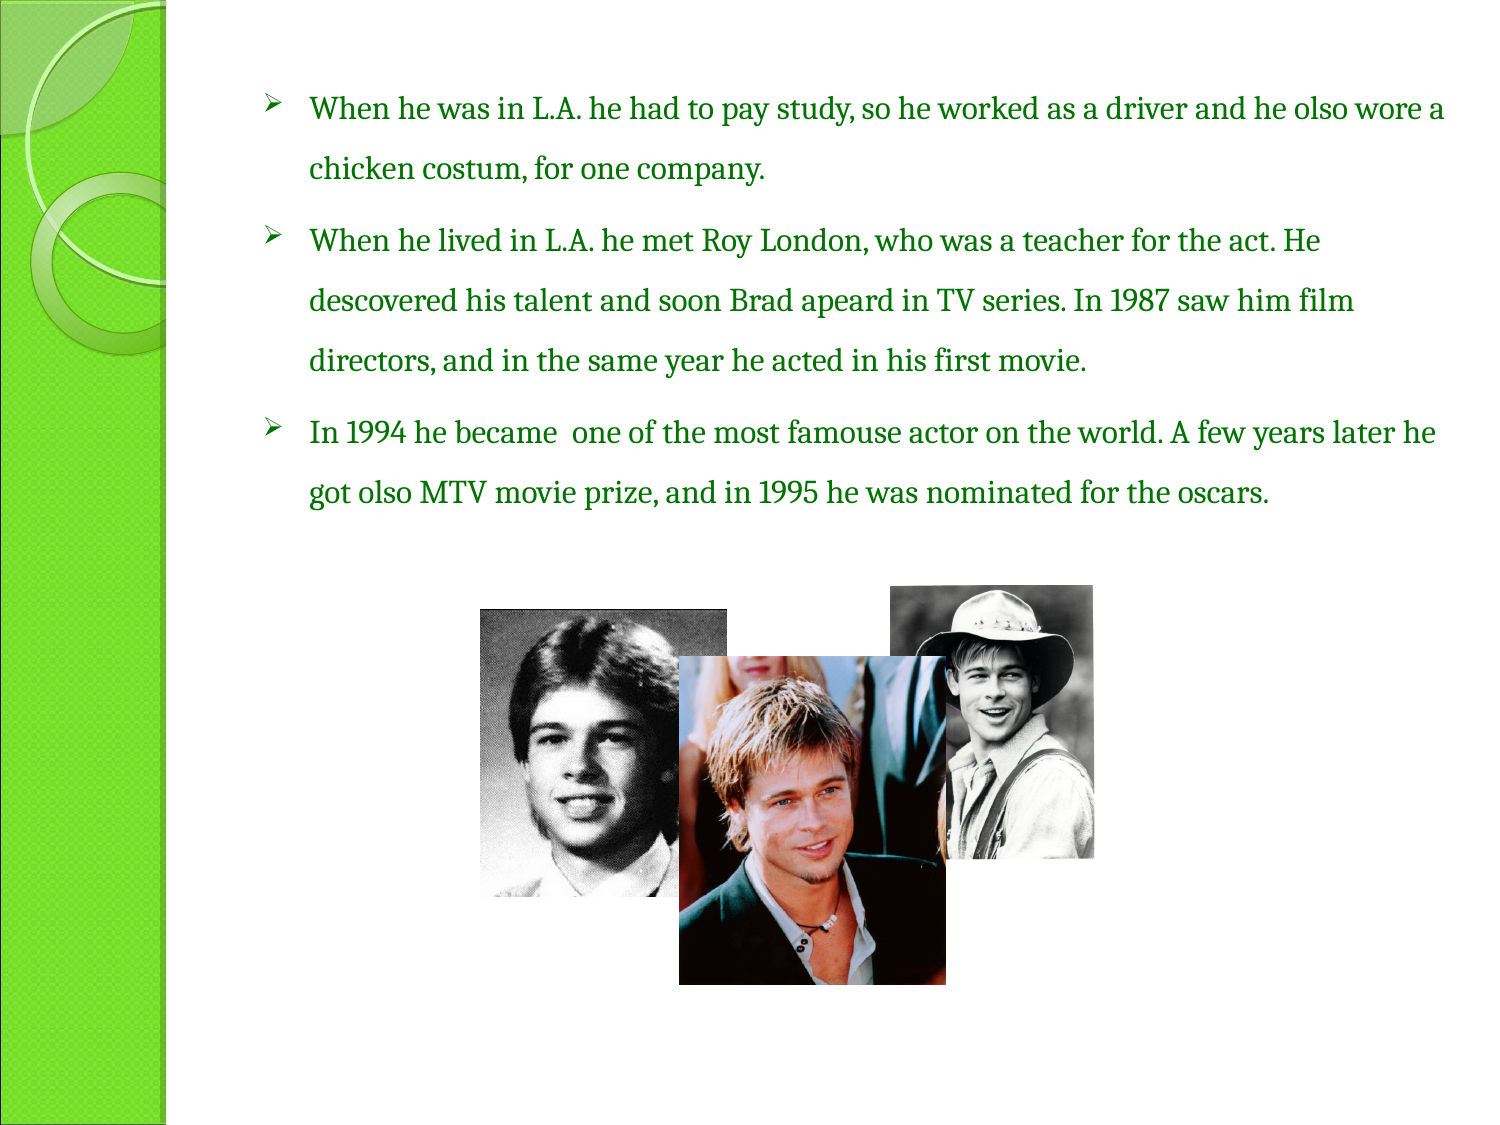

# When he was in L.A. he had to pay study, so he worked as a driver and he olso wore a chicken costum, for one company.
When he lived in L.A. he met Roy London, who was a teacher for the act. He descovered his talent and soon Brad apeard in TV series. In 1987 saw him film directors, and in the same year he acted in his first movie.
In 1994 he became one of the most famouse actor on the world. A few years later he got olso MTV movie prize, and in 1995 he was nominated for the oscars.